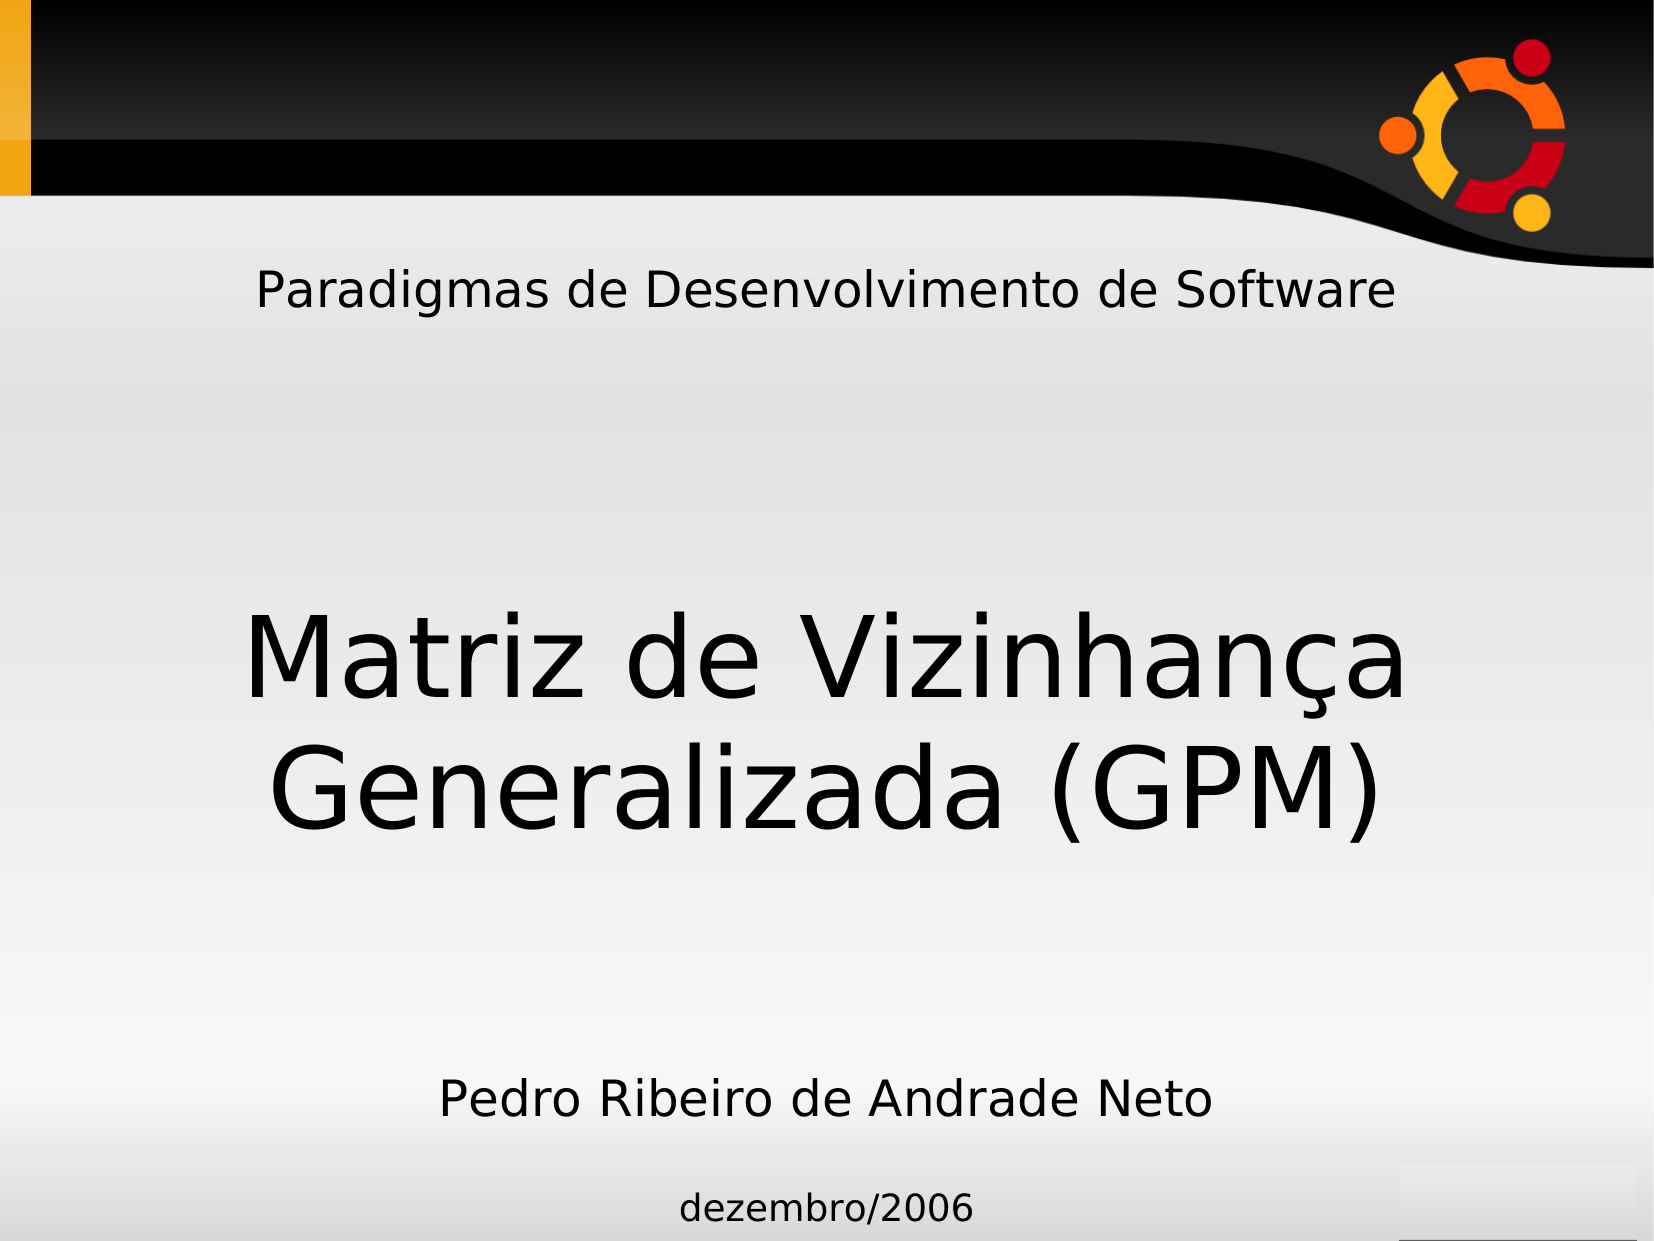

Paradigmas de Desenvolvimento de Software
Matriz de Vizinhança Generalizada (GPM)
Pedro Ribeiro de Andrade Neto
dezembro/2006